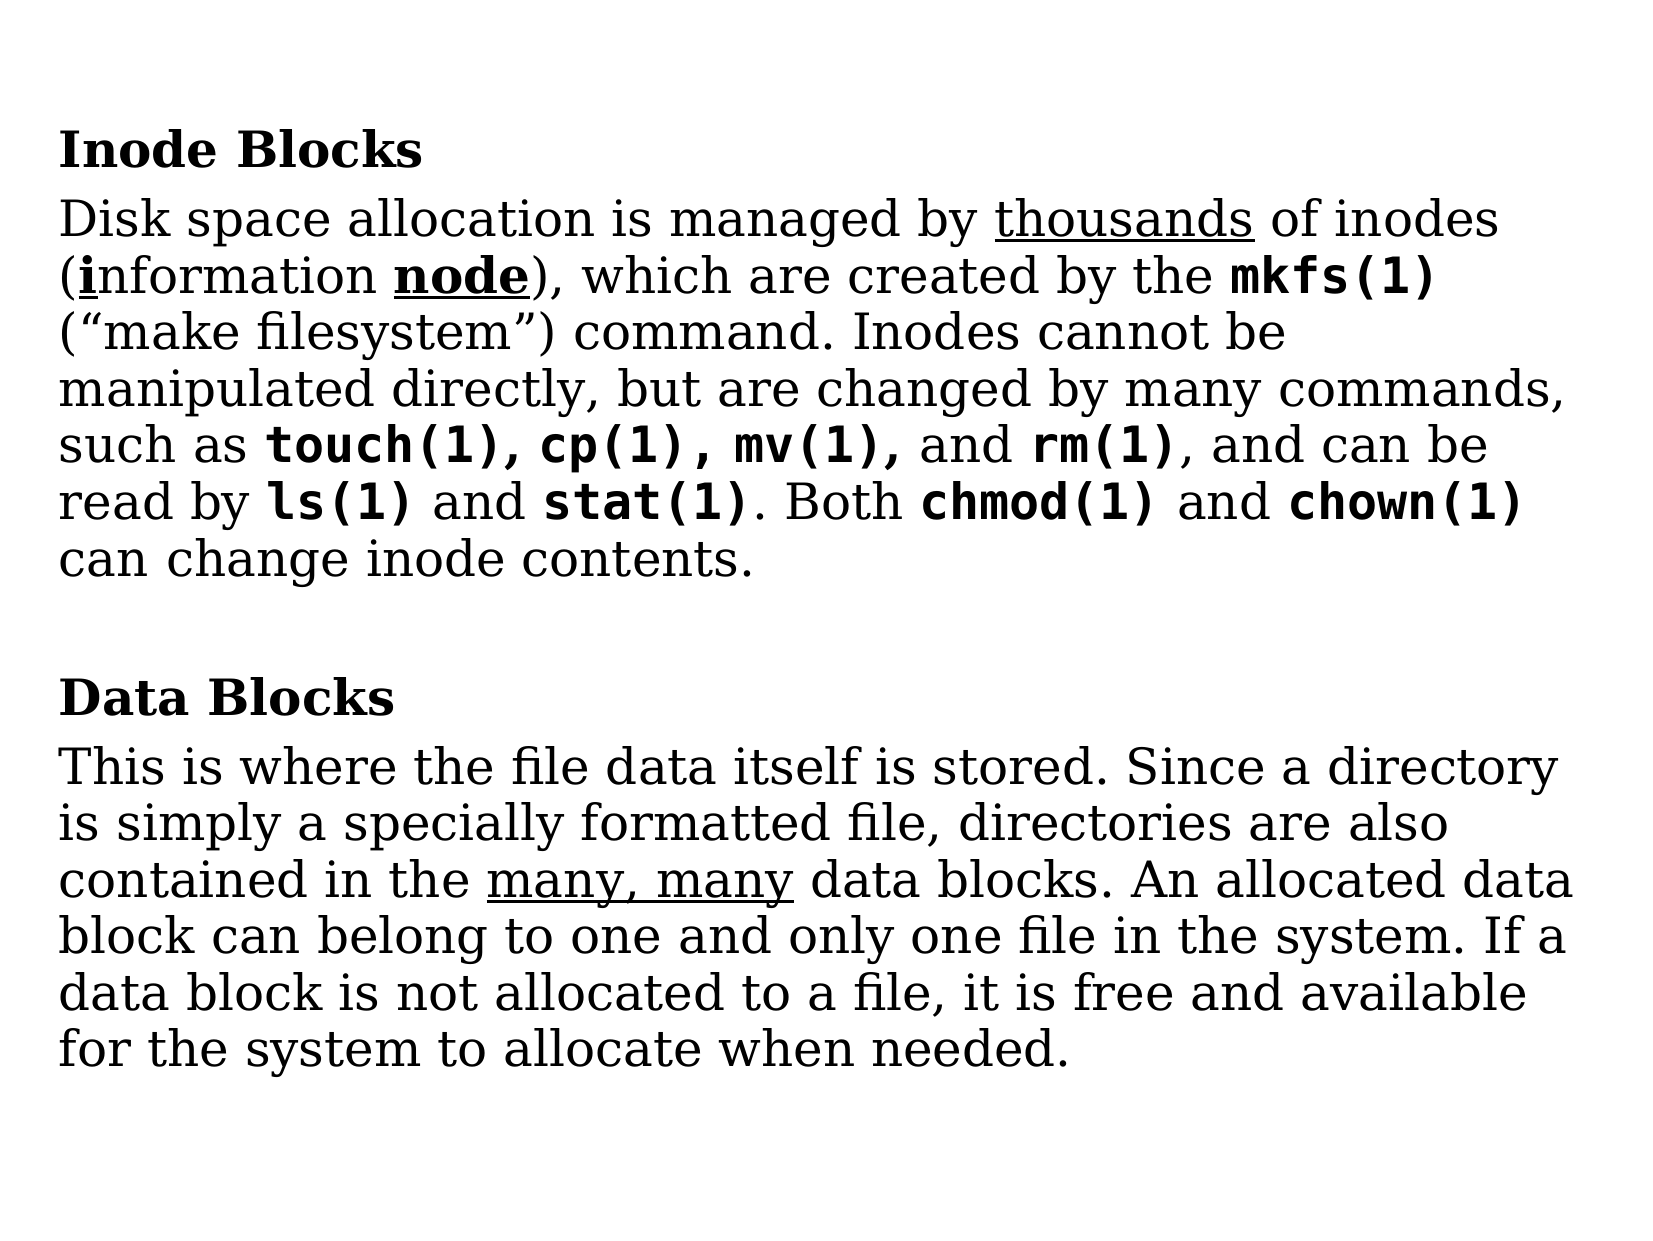

Inode Blocks
Disk space allocation is managed by thousands of inodes (information node), which are created by the mkfs(1) (“make filesystem”) command. Inodes cannot be manipulated directly, but are changed by many commands, such as touch(1), cp(1), mv(1), and rm(1), and can be read by ls(1) and stat(1). Both chmod(1) and chown(1) can change inode contents.
Data Blocks
This is where the file data itself is stored. Since a directory is simply a specially formatted file, directories are also contained in the many, many data blocks. An allocated data block can belong to one and only one file in the system. If a data block is not allocated to a file, it is free and available for the system to allocate when needed.